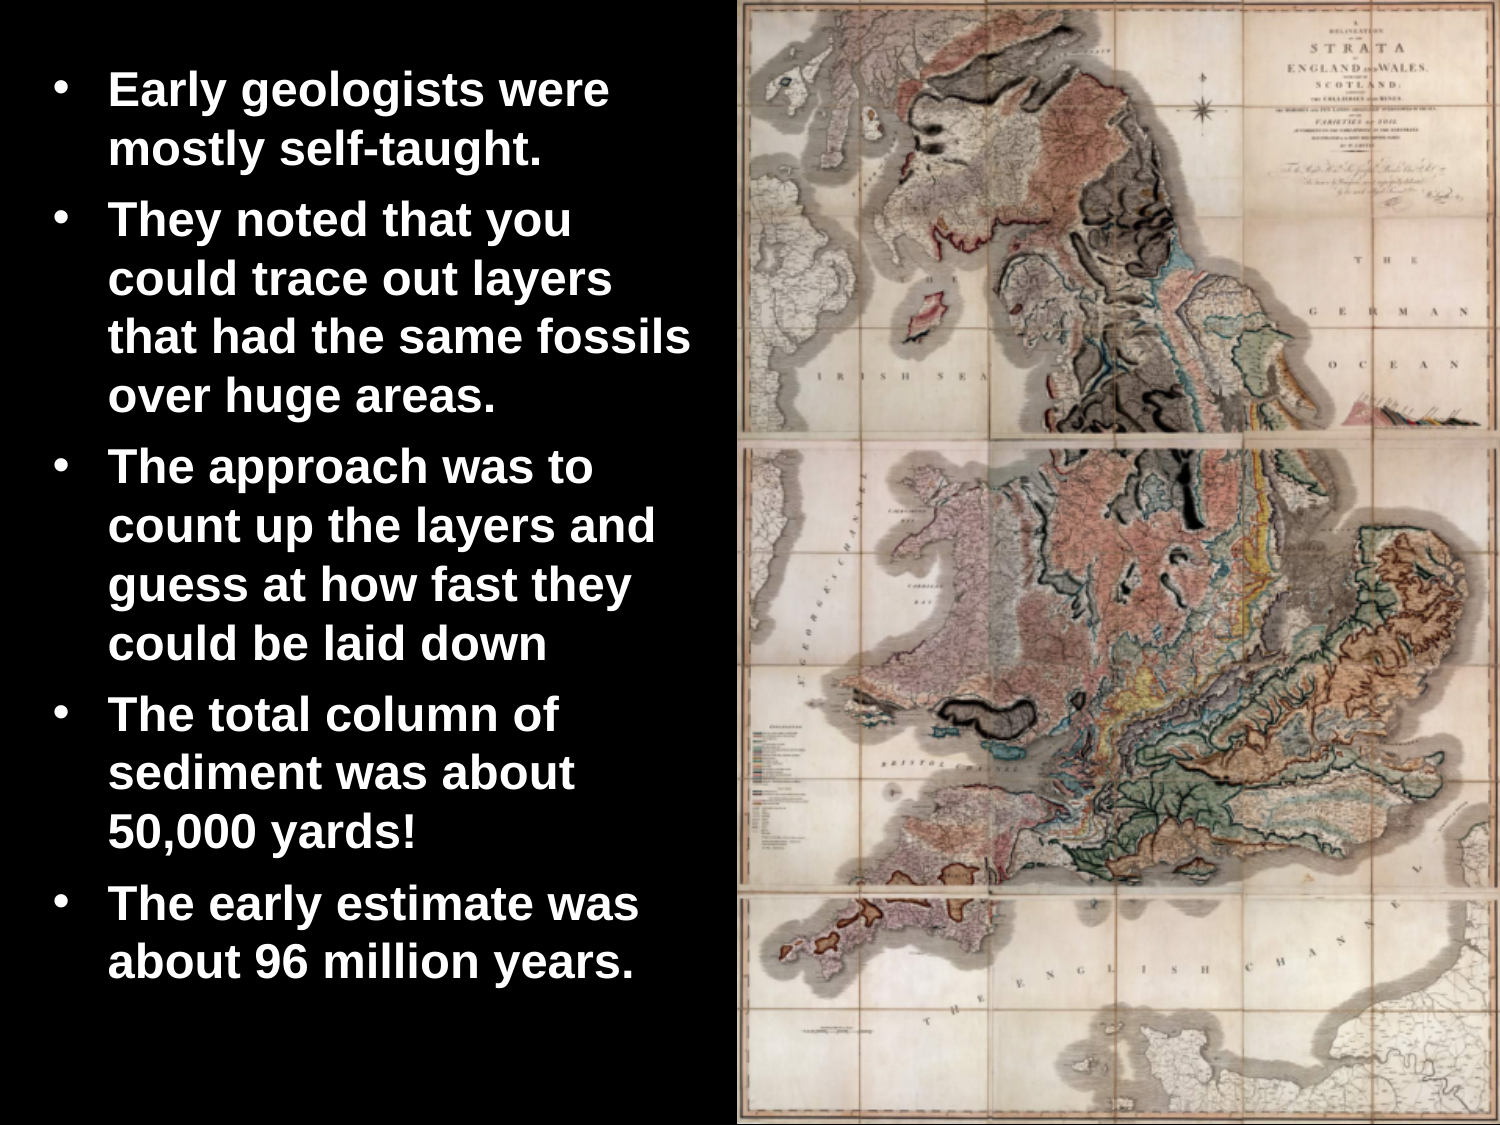

# Early geologists were mostly self-taught.
They noted that you could trace out layers that had the same fossils over huge areas.
The approach was to count up the layers and guess at how fast they could be laid down
The total column of sediment was about 50,000 yards!
The early estimate was about 96 million years.